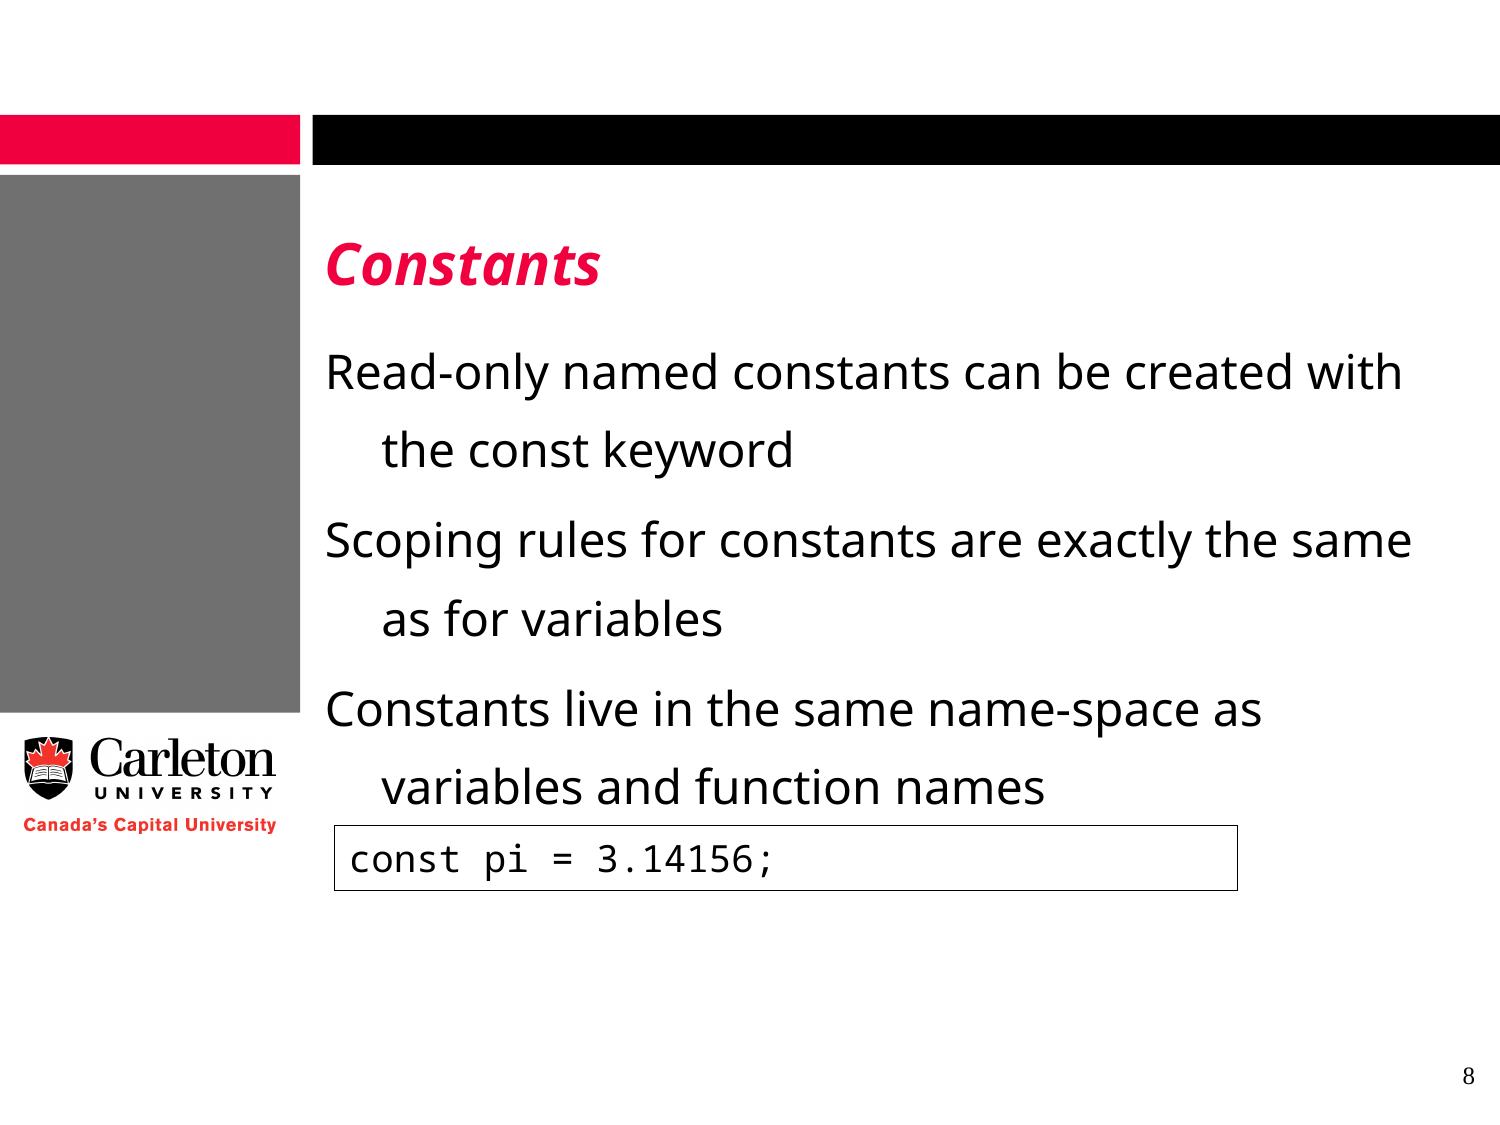

# Constants
Read-only named constants can be created with the const keyword
Scoping rules for constants are exactly the same as for variables
Constants live in the same name-space as variables and function names
const pi = 3.14156;
8